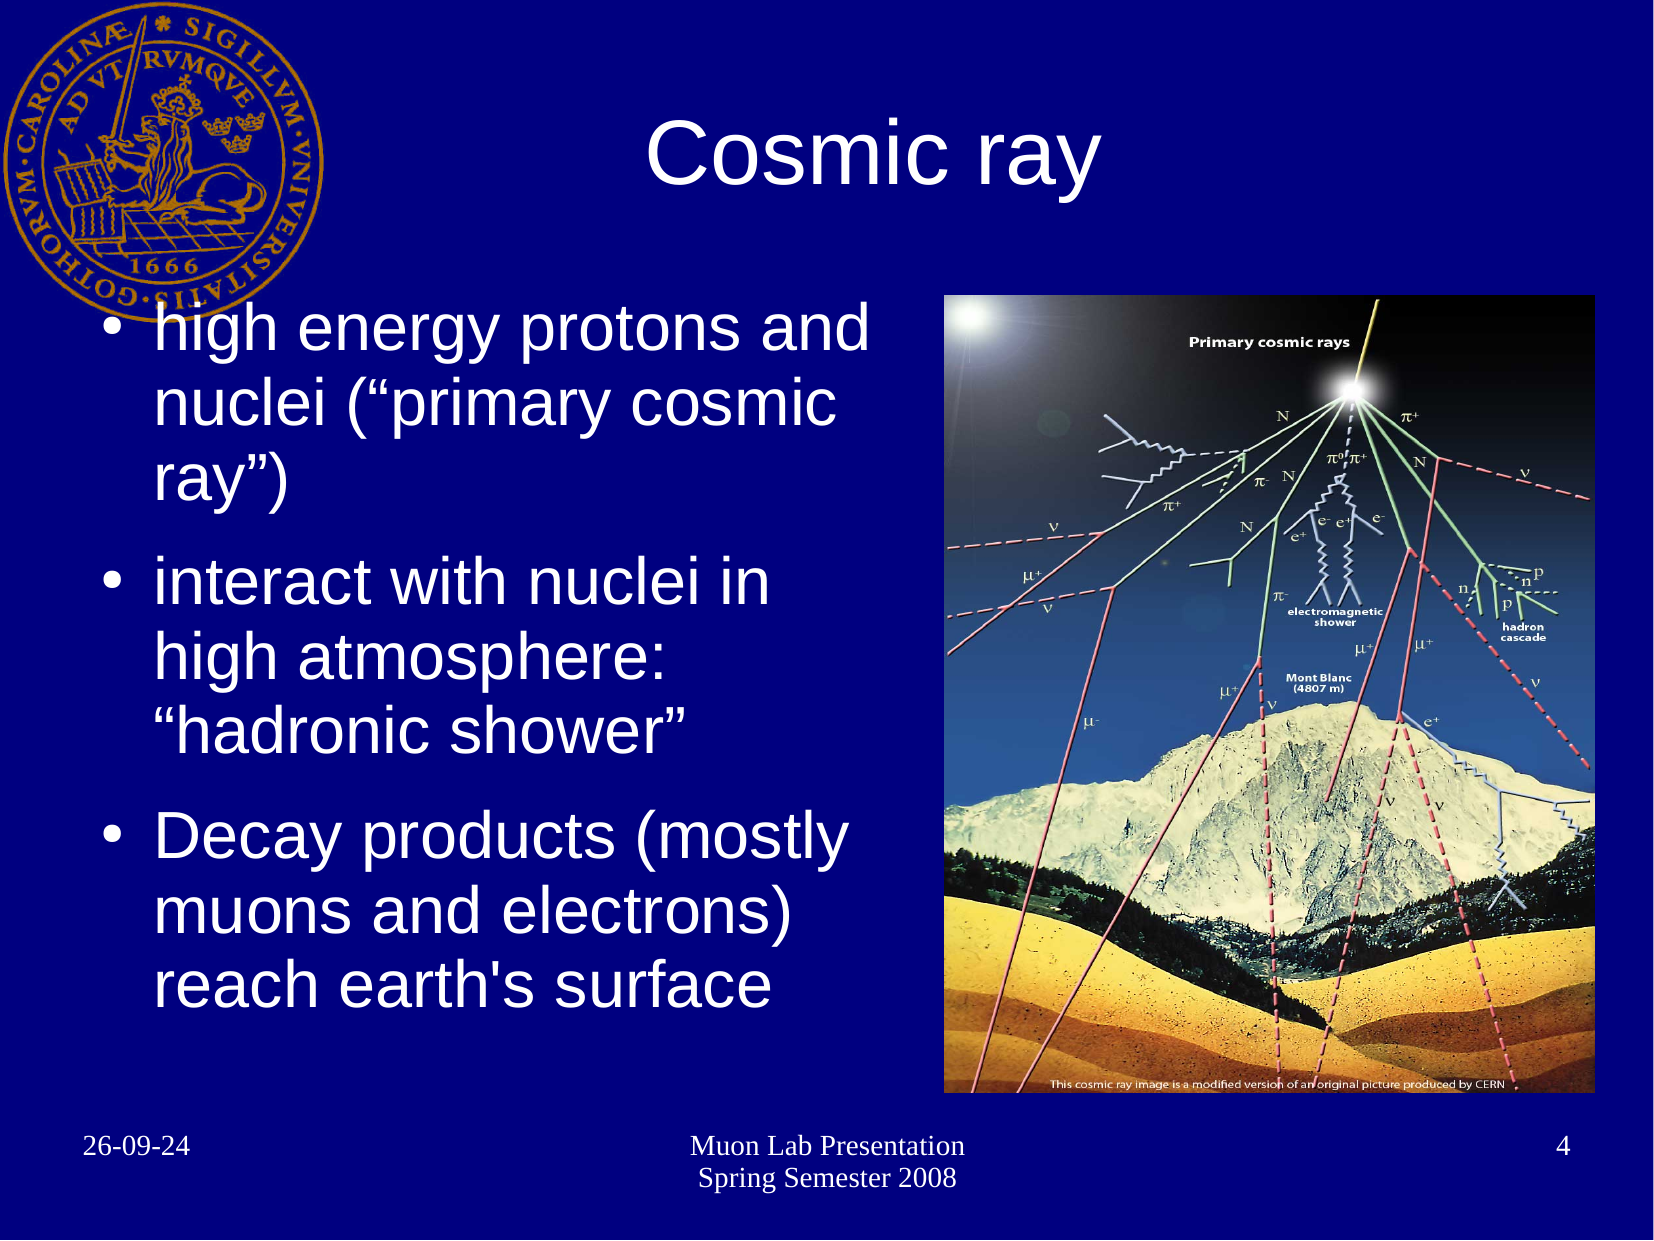

# Cosmic ray
high energy protons and nuclei (“primary cosmic ray”)
interact with nuclei in high atmosphere: “hadronic shower”
Decay products (mostly muons and electrons) reach earth's surface
4